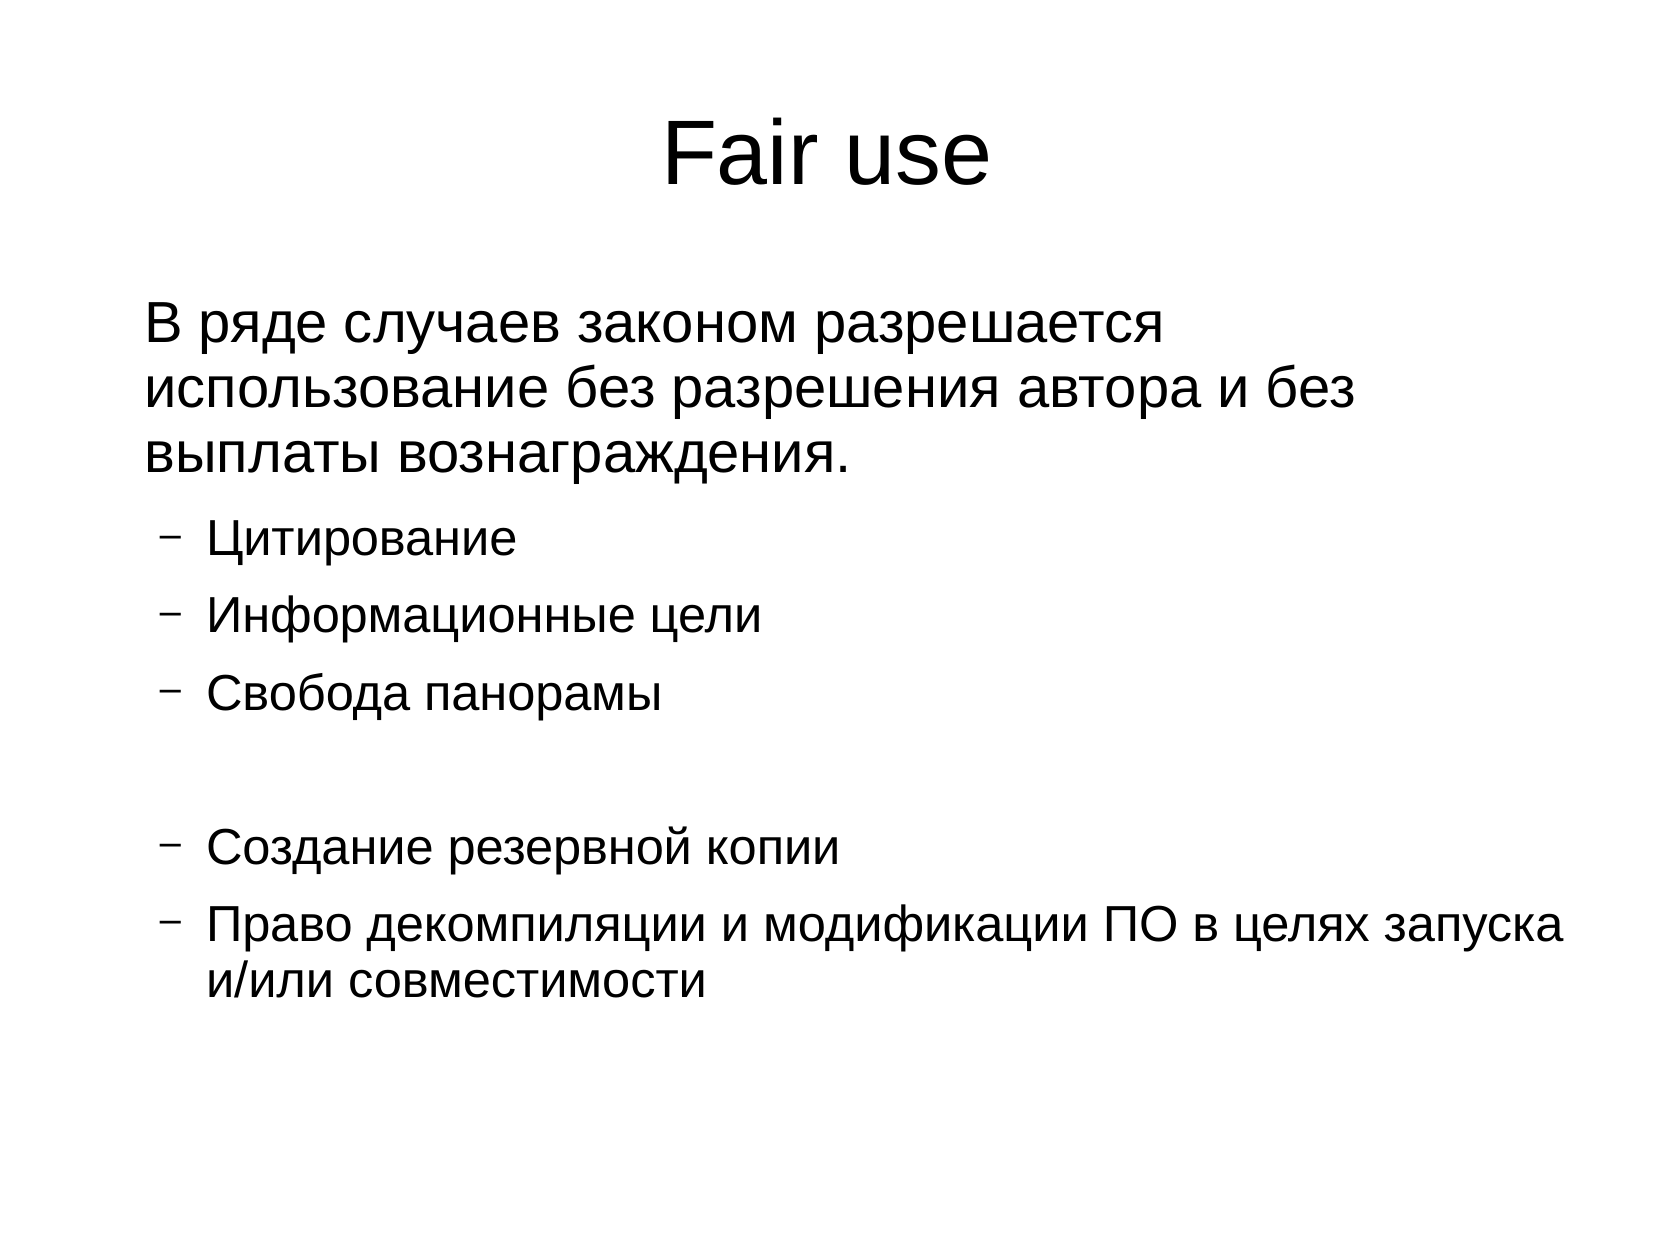

# Fair use
В ряде случаев законом разрешается использование без разрешения автора и без выплаты вознаграждения.
Цитирование
Информационные цели
Свобода панорамы
Создание резервной копии
Право декомпиляции и модификации ПО в целях запуска и/или совместимости